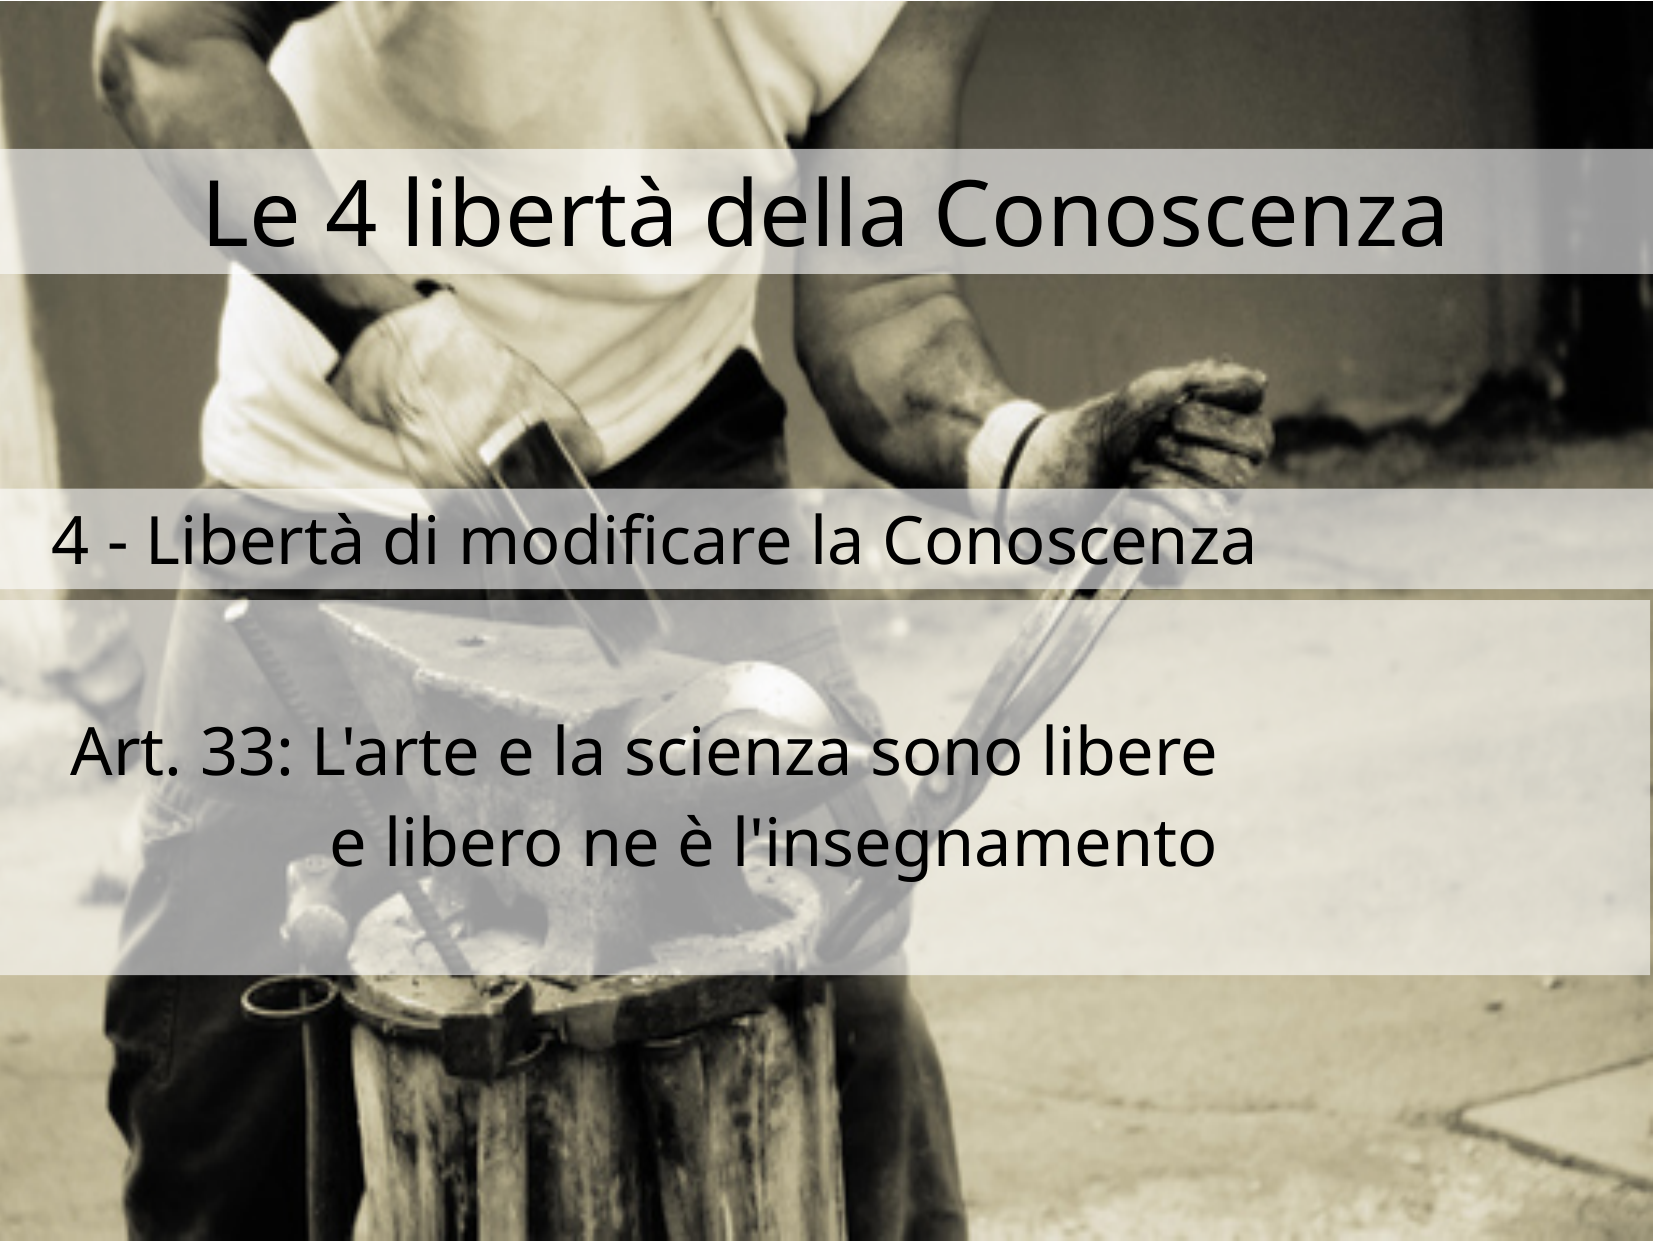

# Le 4 libertà della Conoscenza
 4 - Libertà di modificare la Conoscenza
Art. 33: L'arte e la scienza sono libere
 e libero ne è l'insegnamento